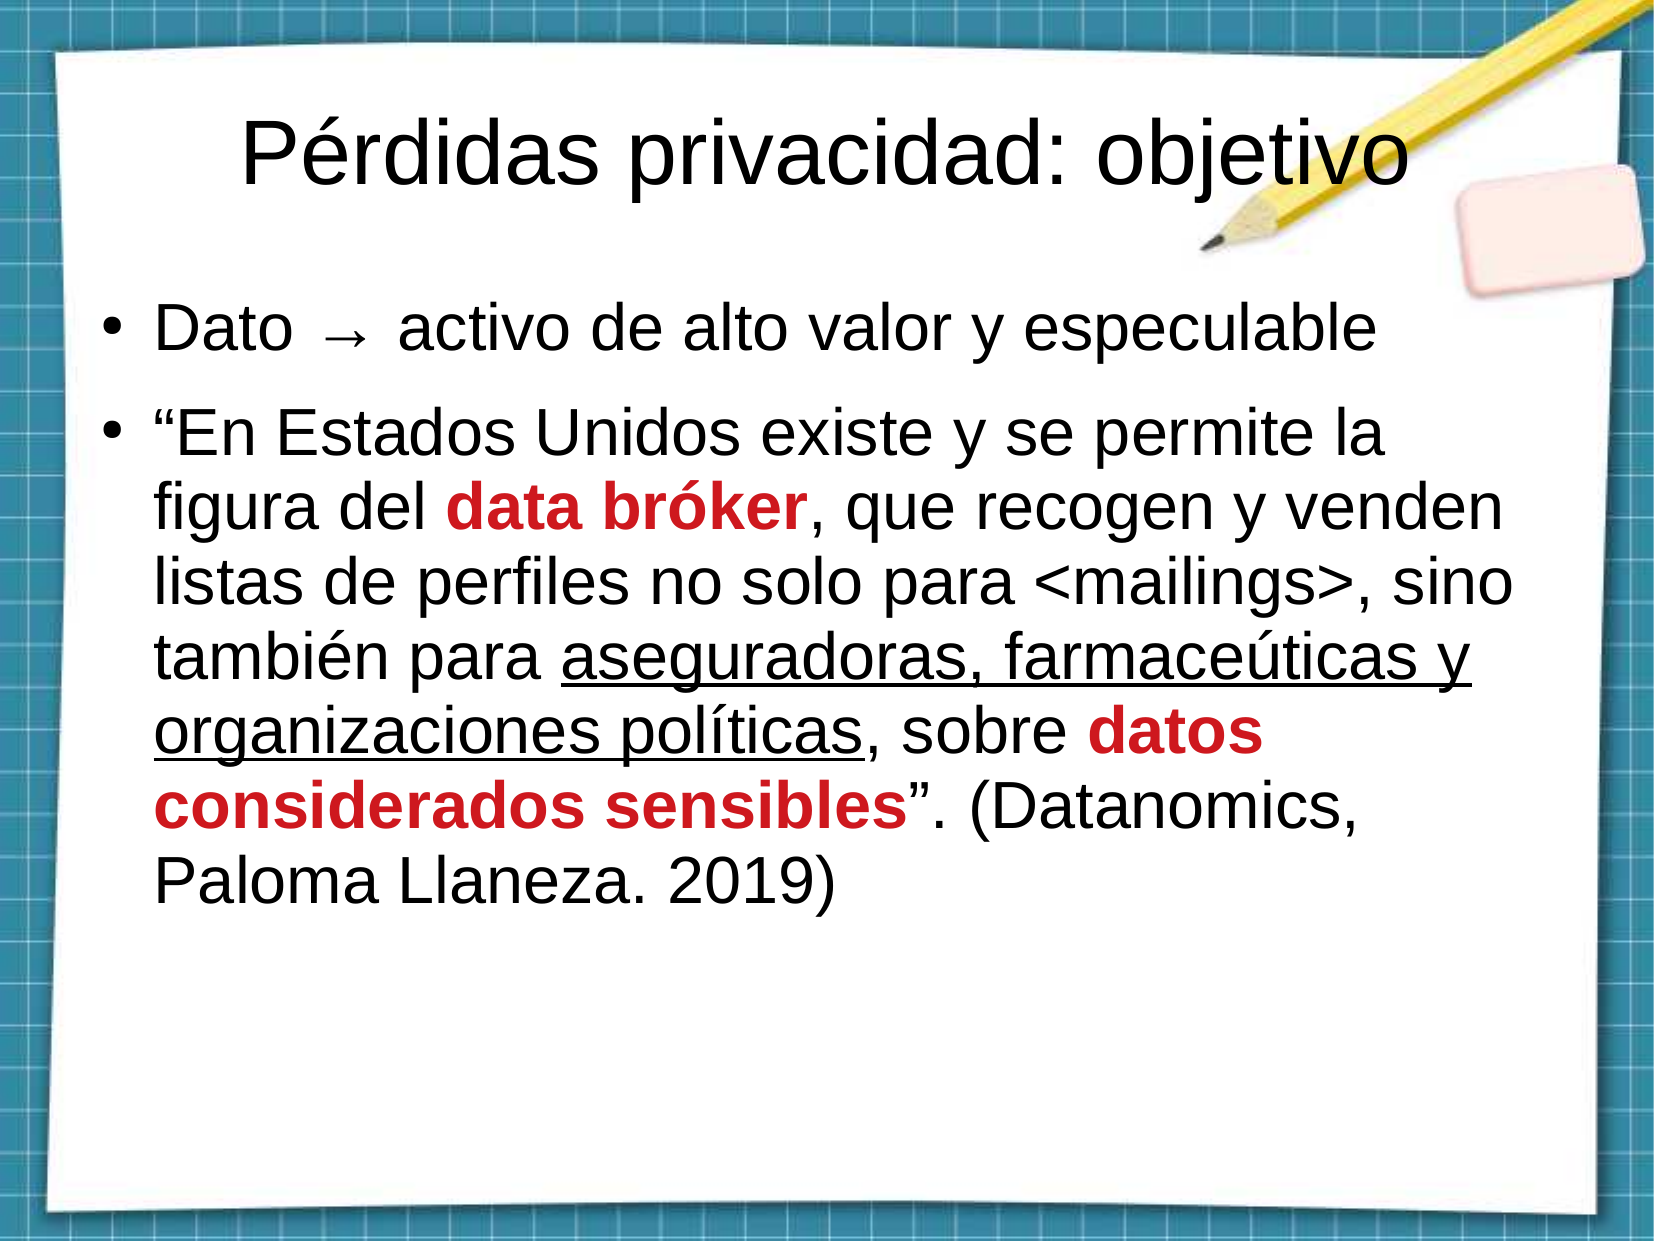

# Pérdidas privacidad: objetivo
Dato → activo de alto valor y especulable
“En Estados Unidos existe y se permite la figura del data bróker, que recogen y venden listas de perfiles no solo para <mailings>, sino también para aseguradoras, farmaceúticas y organizaciones políticas, sobre datos considerados sensibles”. (Datanomics, Paloma Llaneza. 2019)